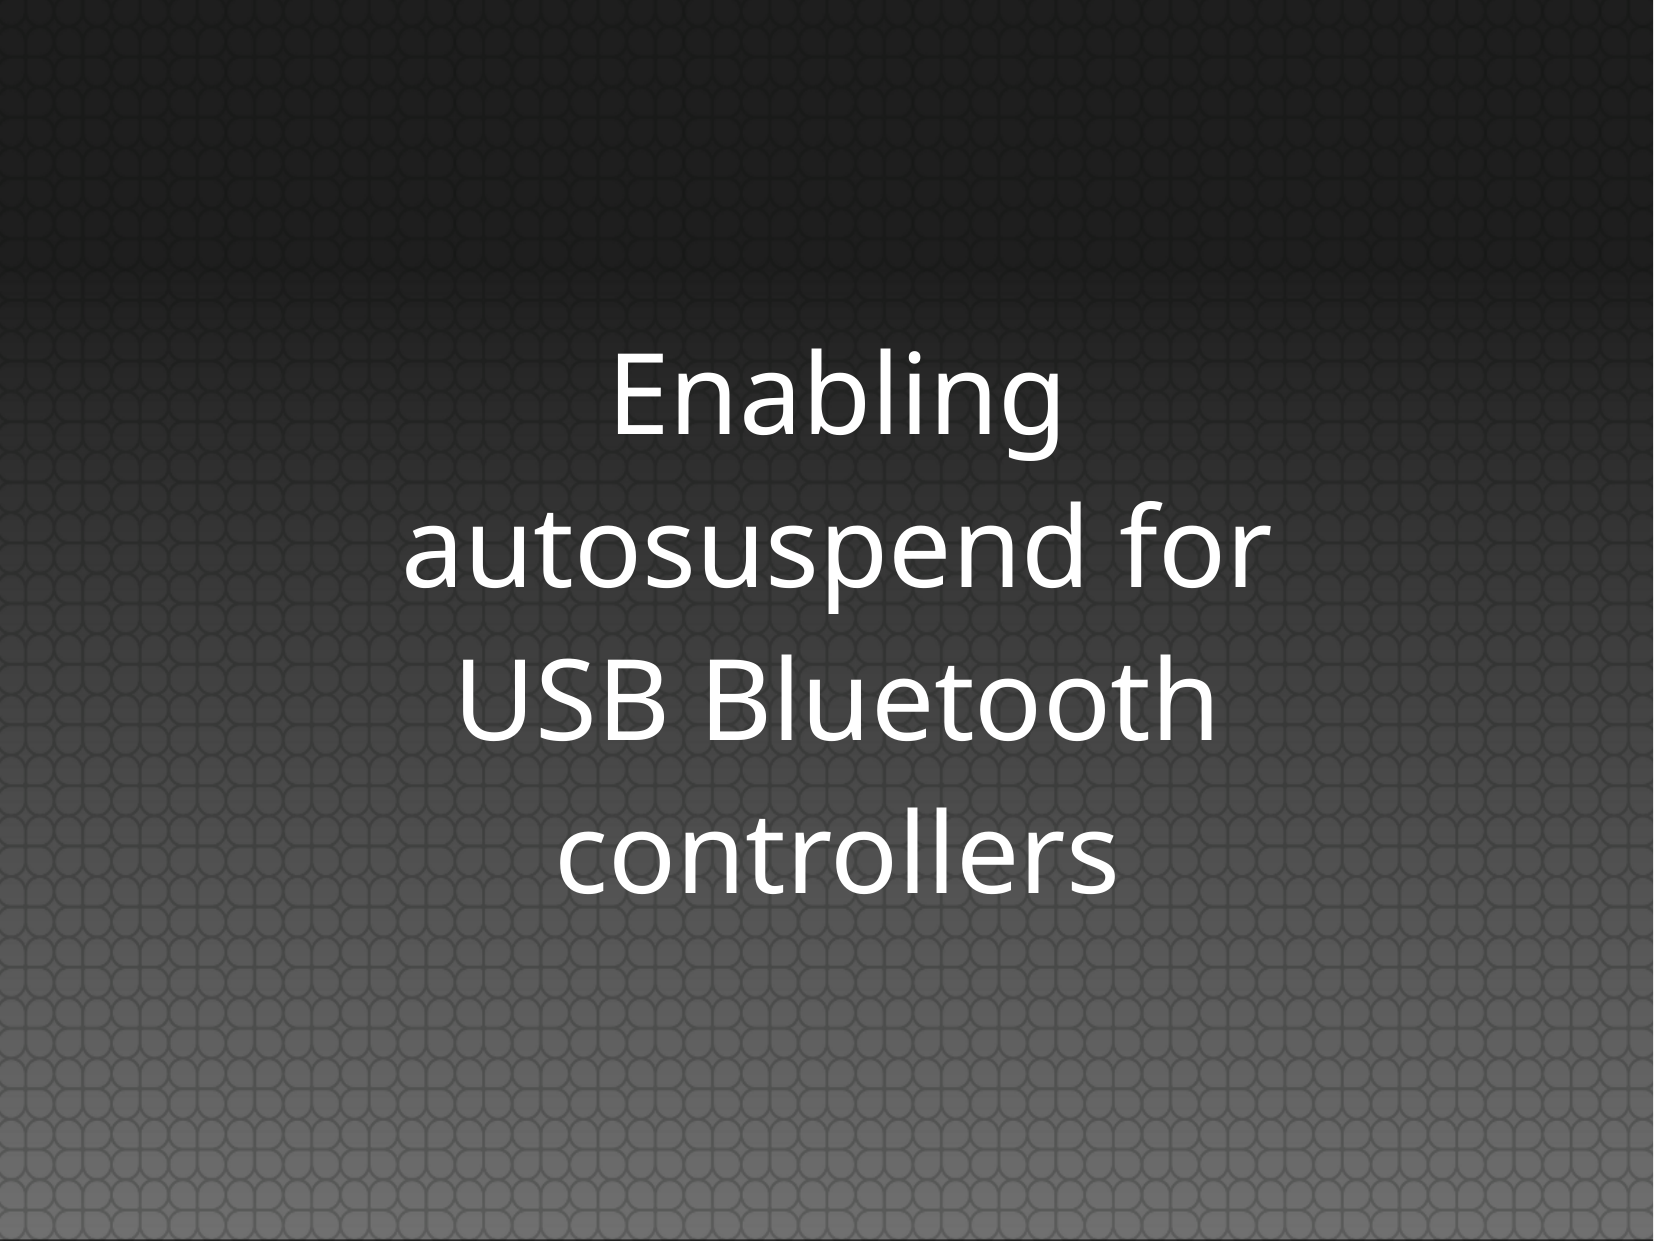

# Enabling autosuspend for USB Bluetooth controllers